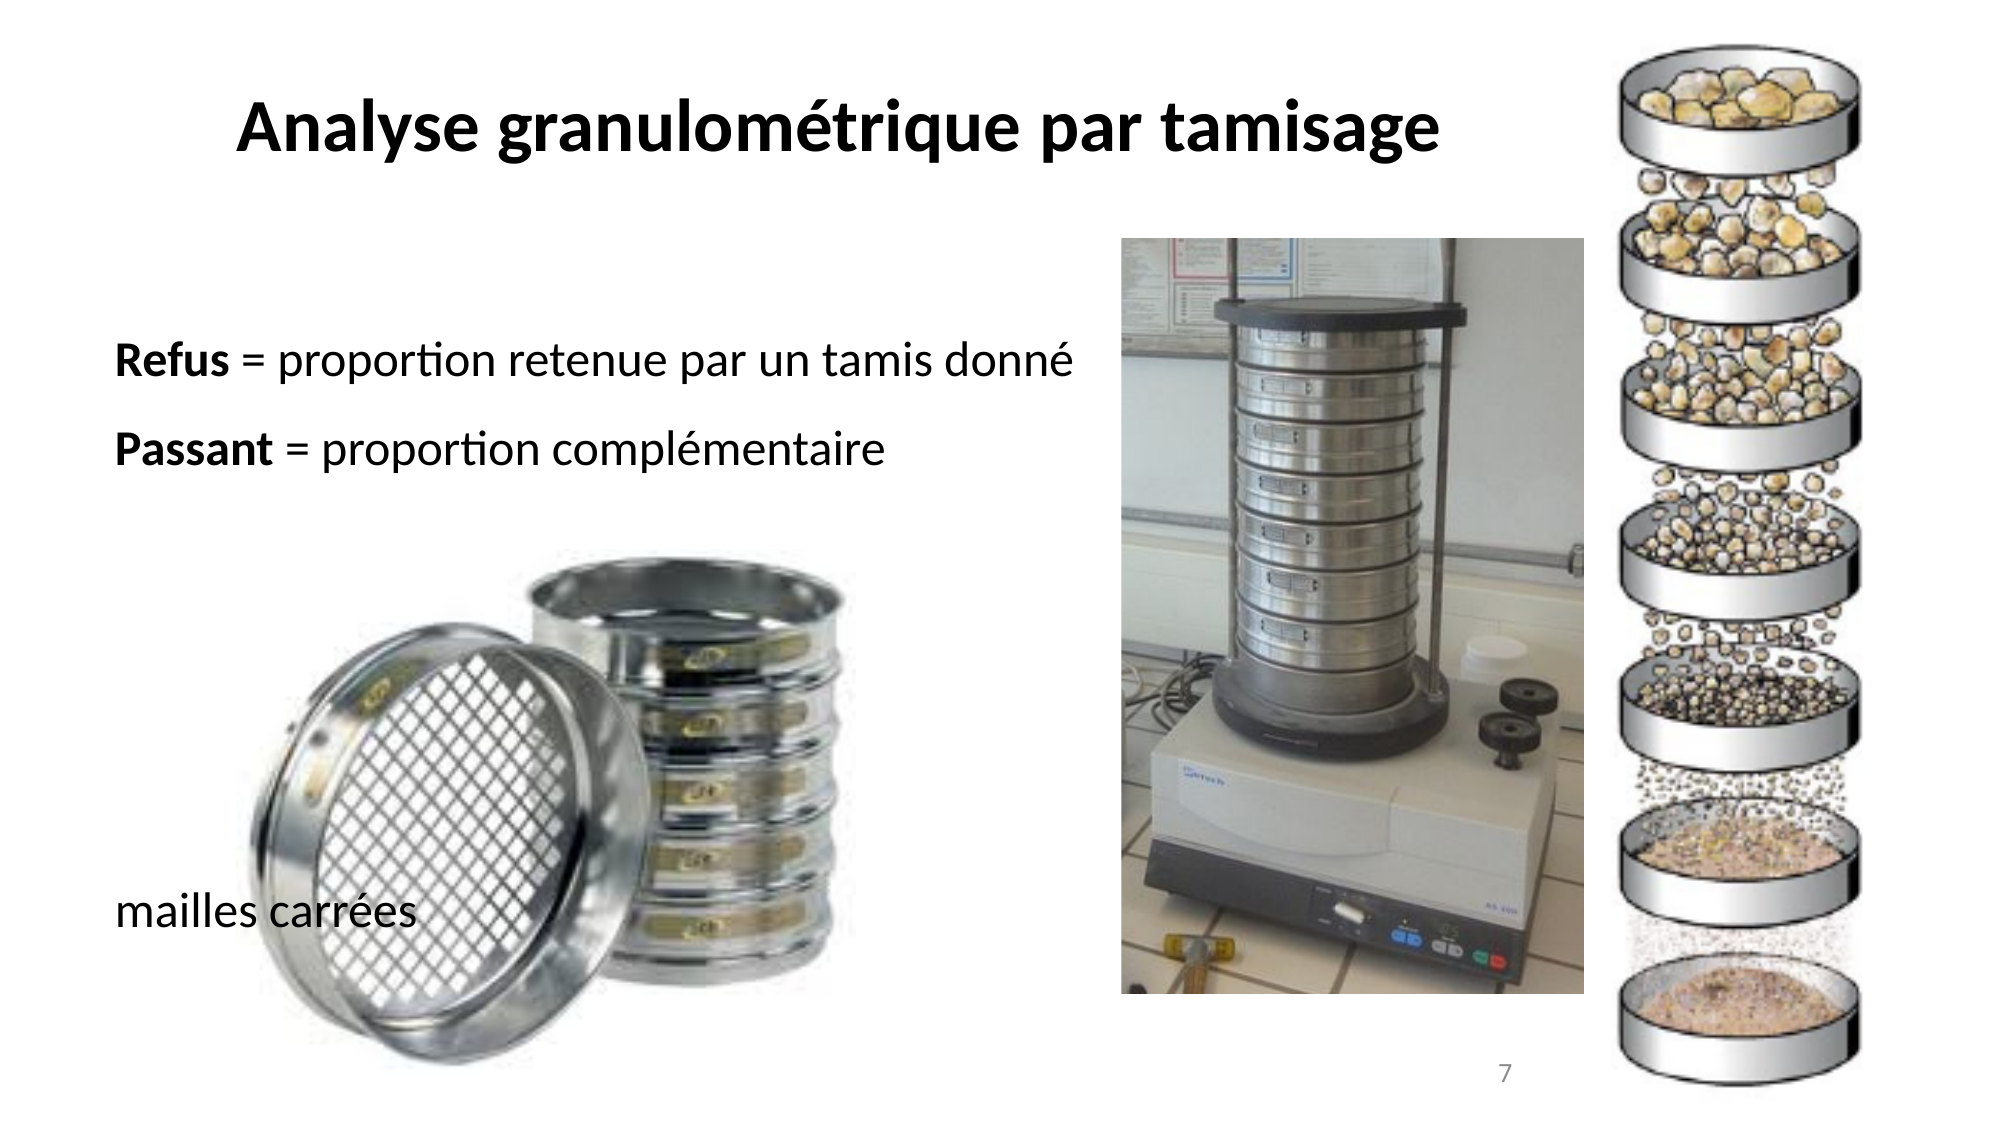

Analyse granulométrique par tamisage
Refus = proportion retenue par un tamis donné
Passant = proportion complémentaire
mailles carrées